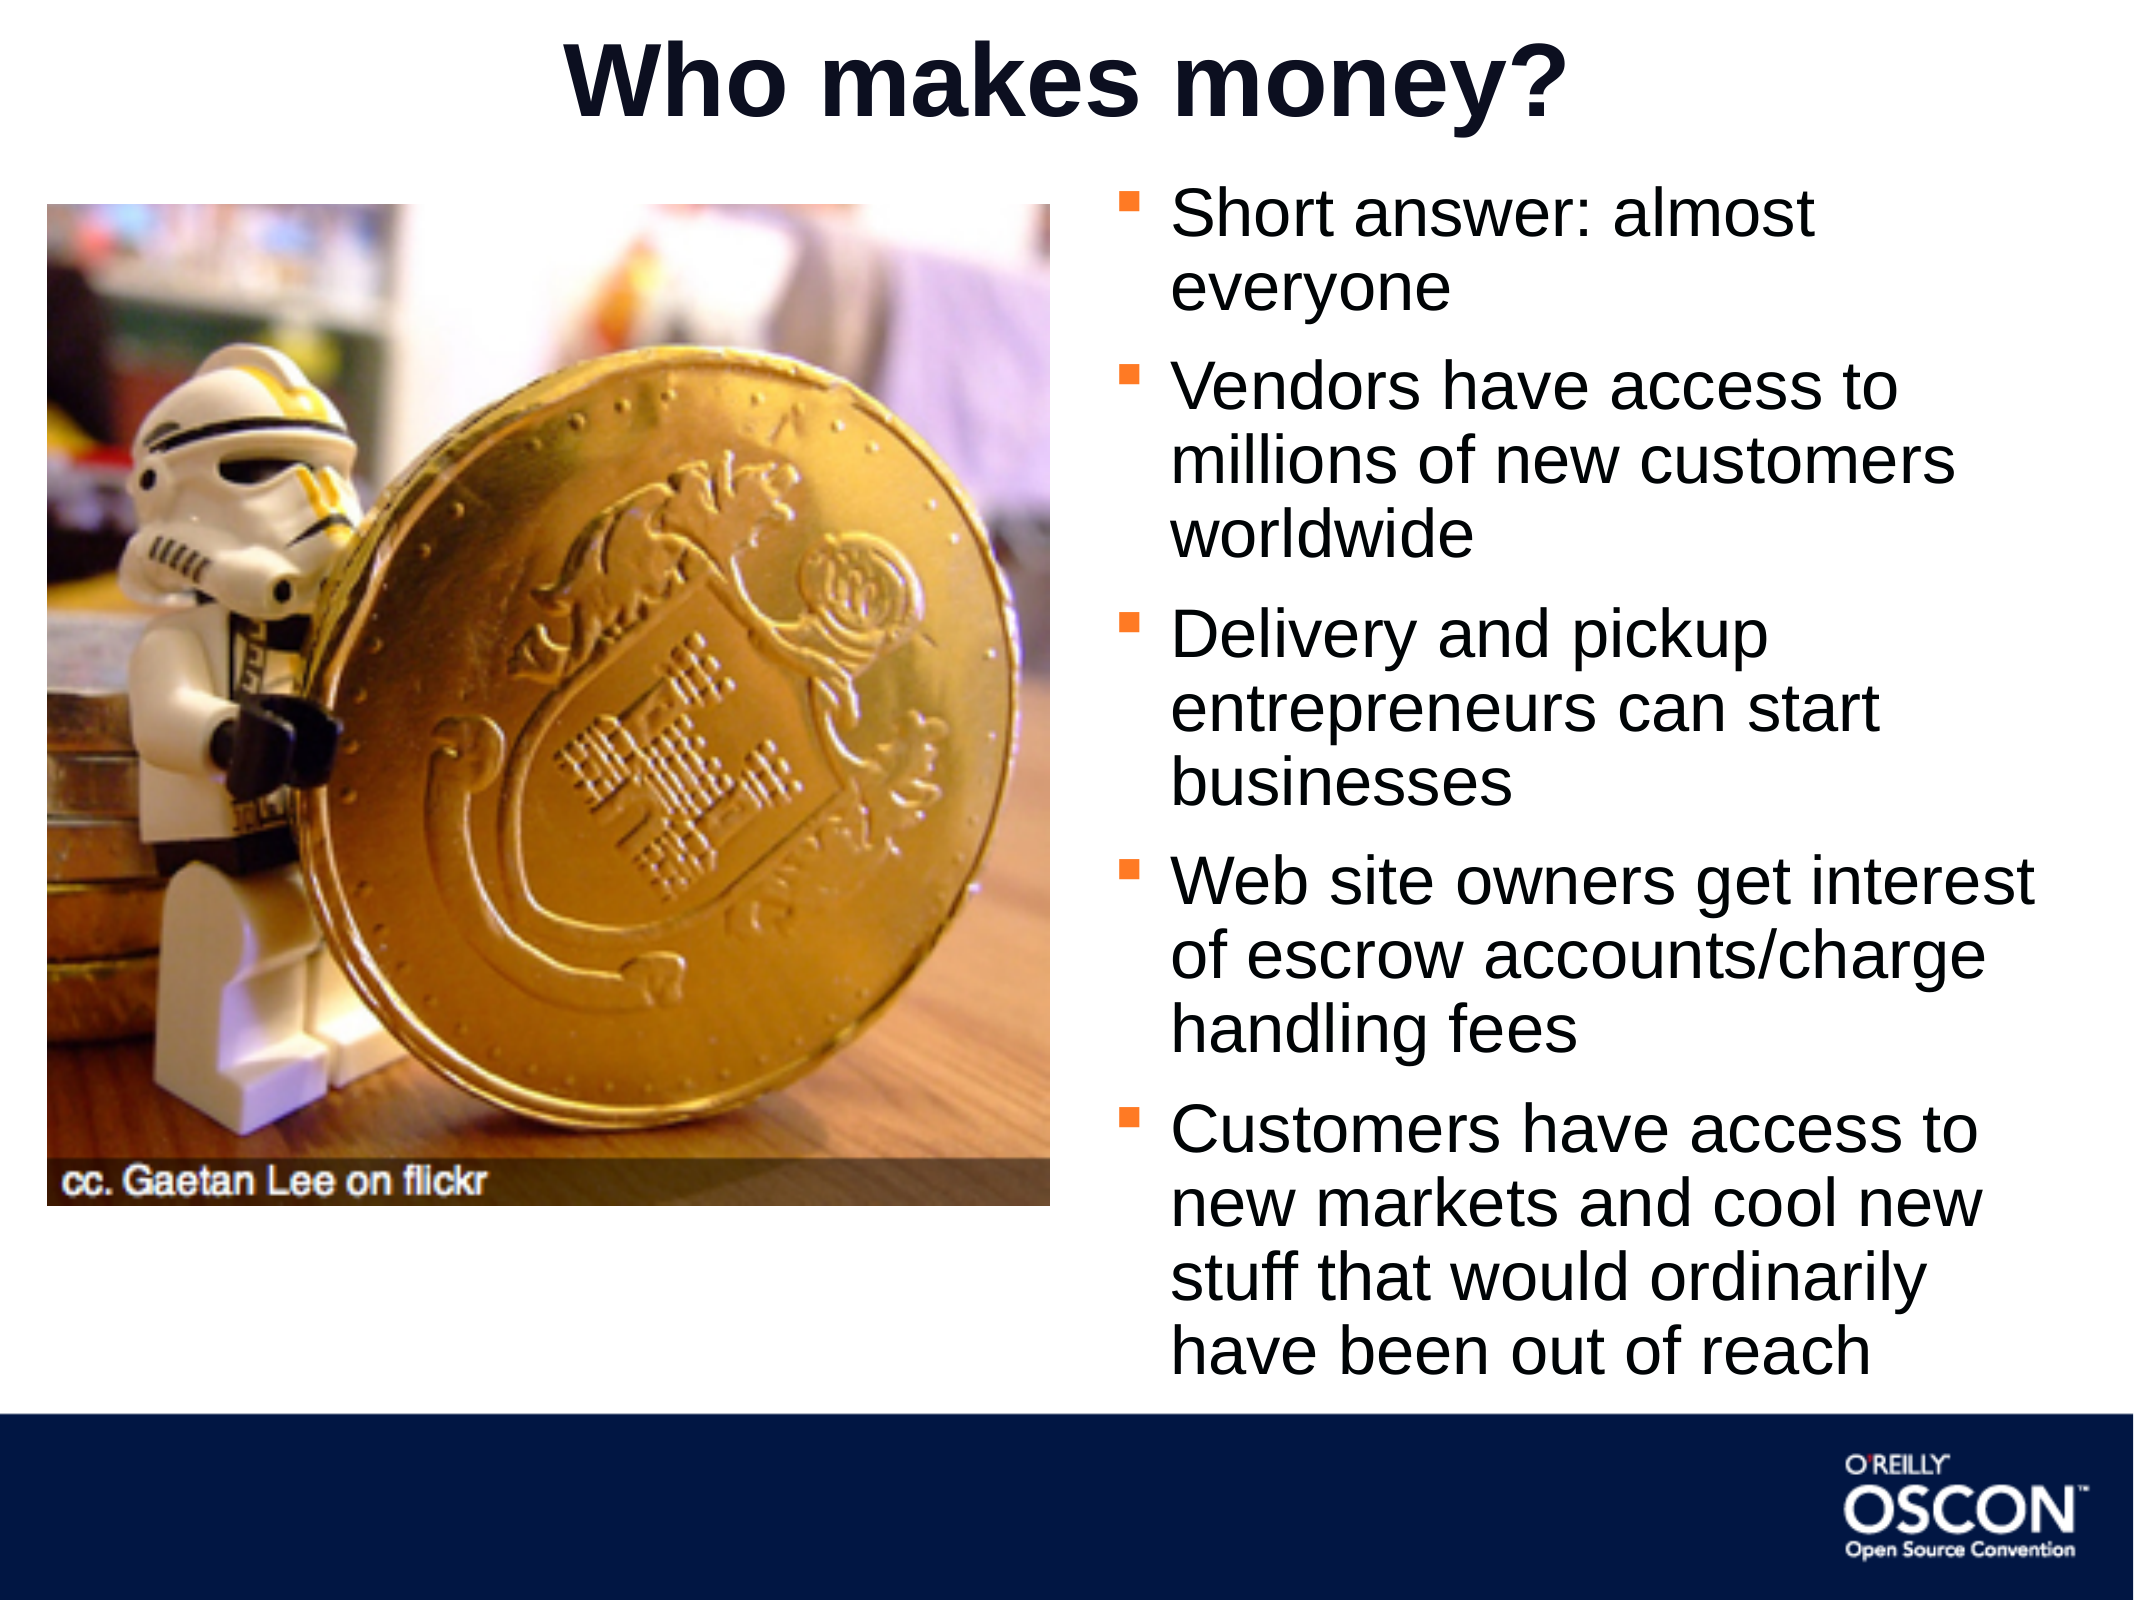

# Who makes money?
Short answer: almost everyone
Vendors have access to millions of new customers worldwide
Delivery and pickup entrepreneurs can start businesses
Web site owners get interest of escrow accounts/charge handling fees
Customers have access to new markets and cool new stuff that would ordinarily have been out of reach